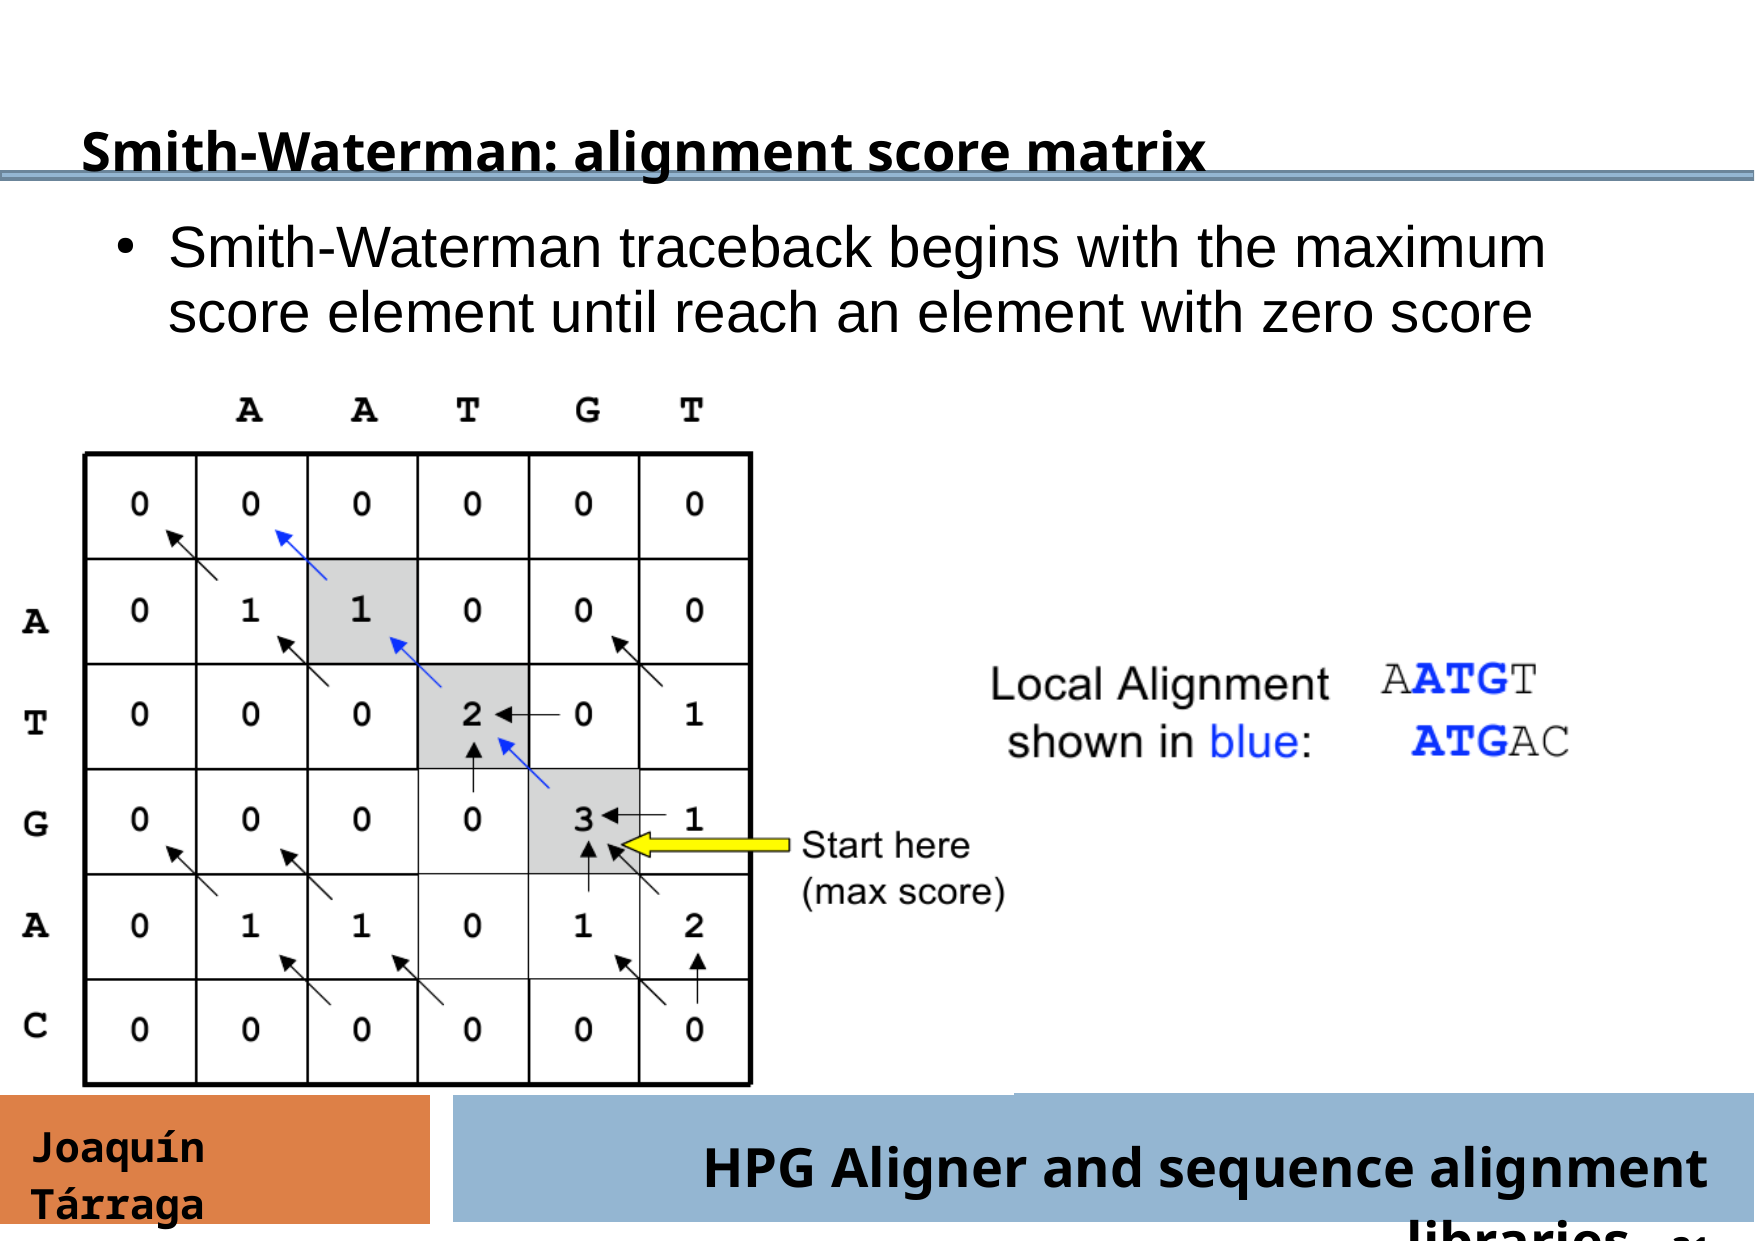

Smith-Waterman: alignment score matrix
Smith-Waterman traceback begins with the maximum score element until reach an element with zero score
Joaquín Tárraga
jtarraga@cipf.es
HPG Aligner and sequence alignment libraries 31